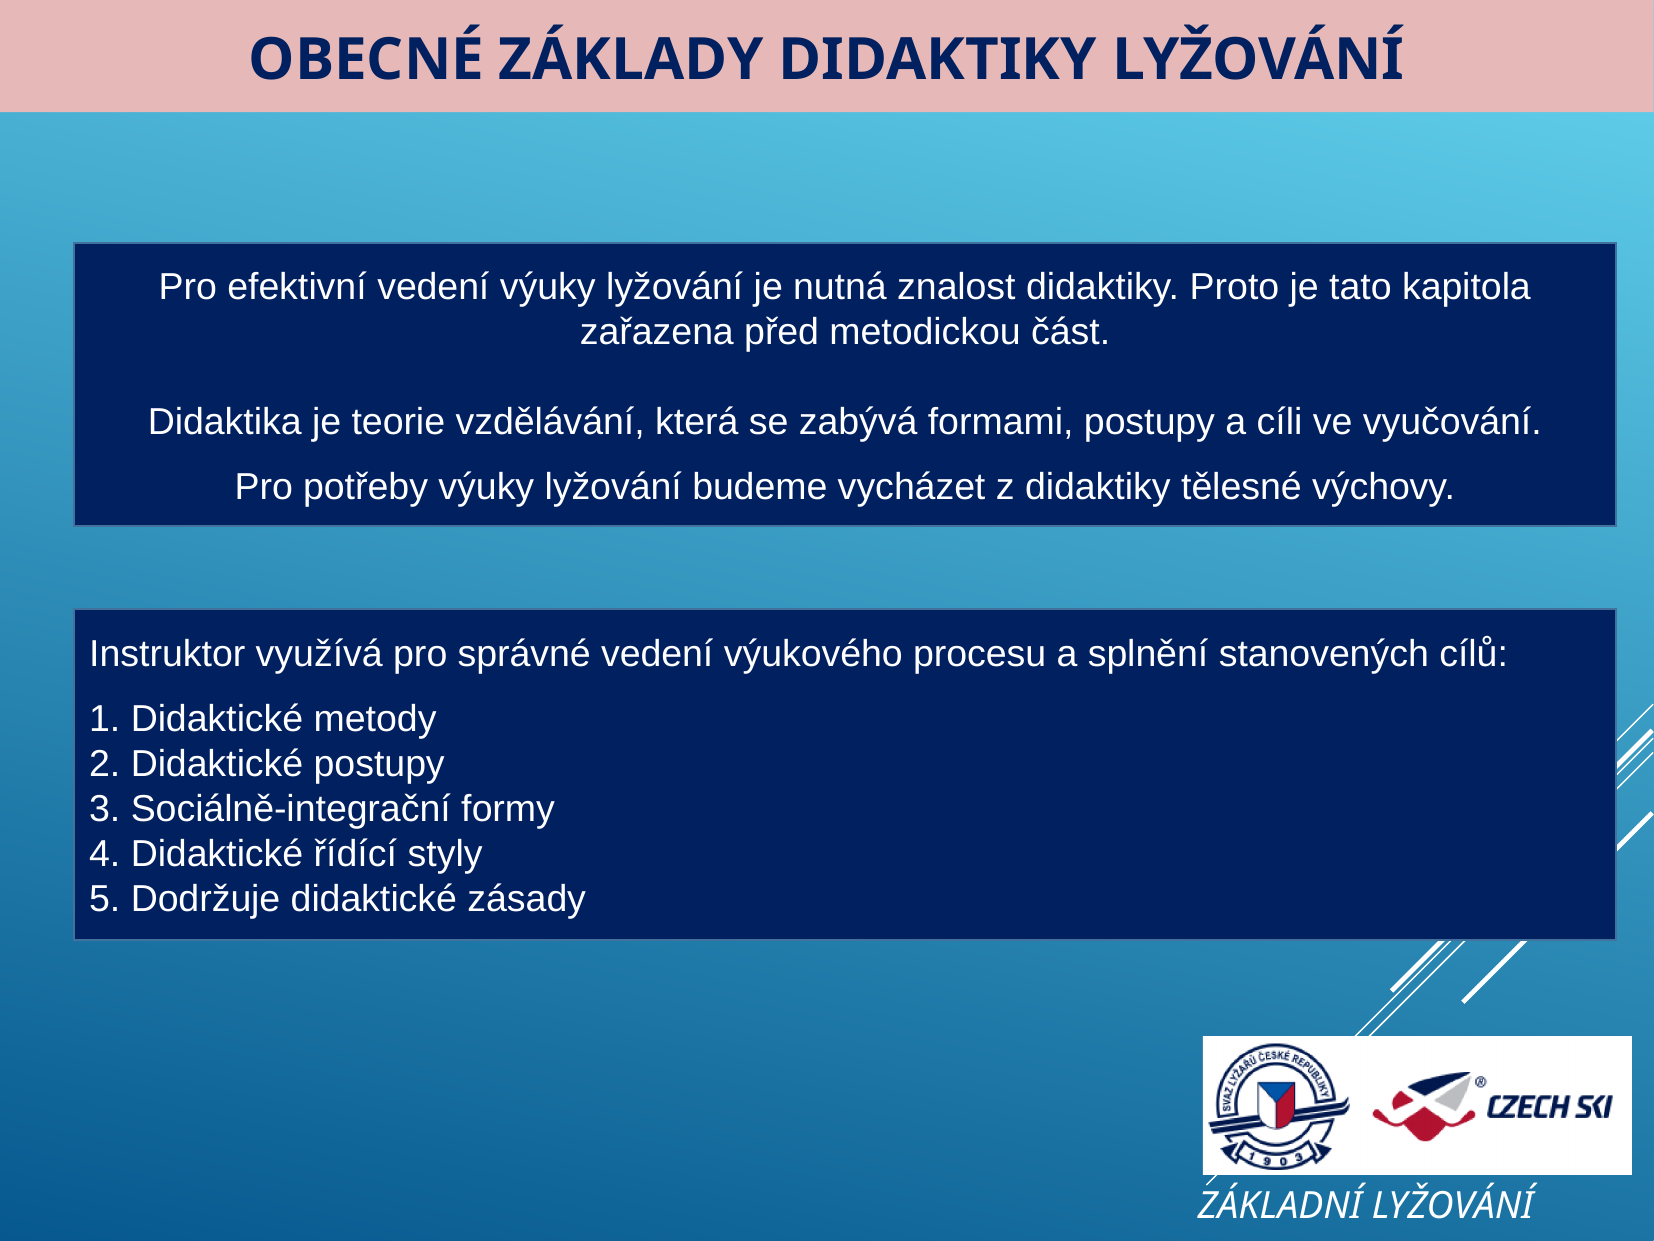

# Obecné základy didaktiky lyžování
Pro efektivní vedení výuky lyžování je nutná znalost didaktiky. Proto je tato kapitola zařazena před metodickou část.
Didaktika je teorie vzdělávání, která se zabývá formami, postupy a cíli ve vyučování.
Pro potřeby výuky lyžování budeme vycházet z didaktiky tělesné výchovy.
Instruktor využívá pro správné vedení výukového procesu a splnění stanovených cílů:
1. Didaktické metody
2. Didaktické postupy
3. Sociálně-integrační formy
4. Didaktické řídící styly
5. Dodržuje didaktické zásady
ZÁKLADNÍ LYŽOVÁNÍ